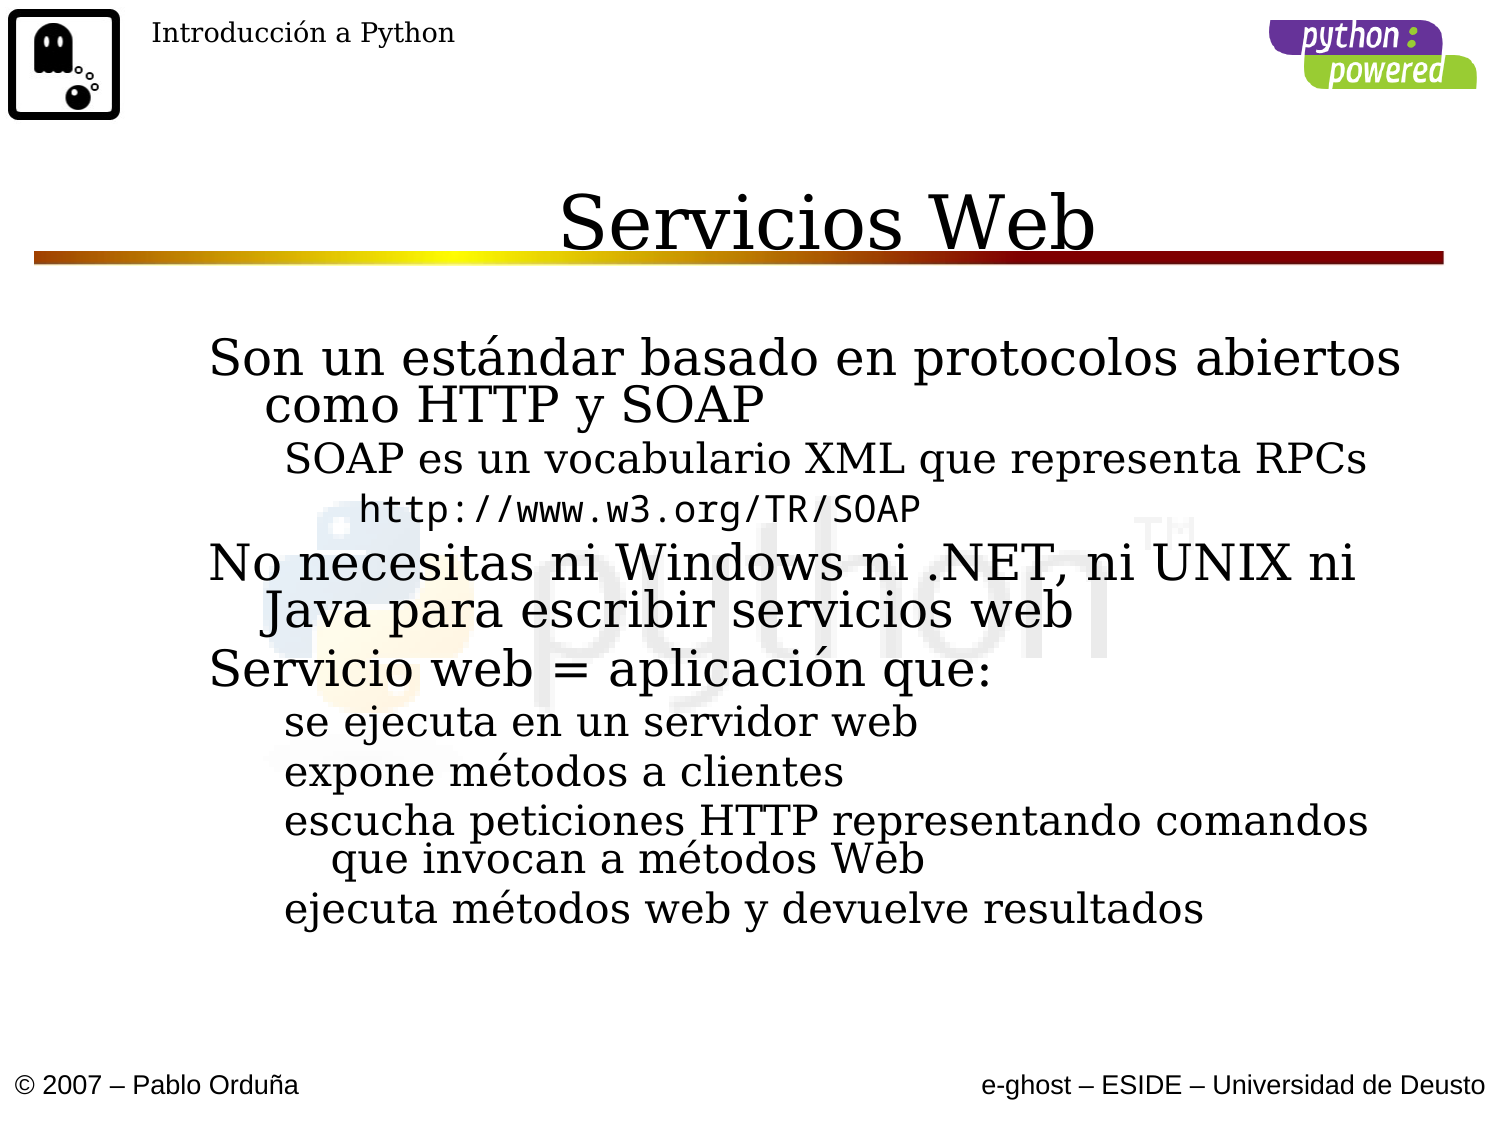

# Servicios Web
Son un estándar basado en protocolos abiertos como HTTP y SOAP
SOAP es un vocabulario XML que representa RPCs
http://www.w3.org/TR/SOAP
No necesitas ni Windows ni .NET, ni UNIX ni Java para escribir servicios web
Servicio web = aplicación que:
se ejecuta en un servidor web
expone métodos a clientes
escucha peticiones HTTP representando comandos que invocan a métodos Web
ejecuta métodos web y devuelve resultados